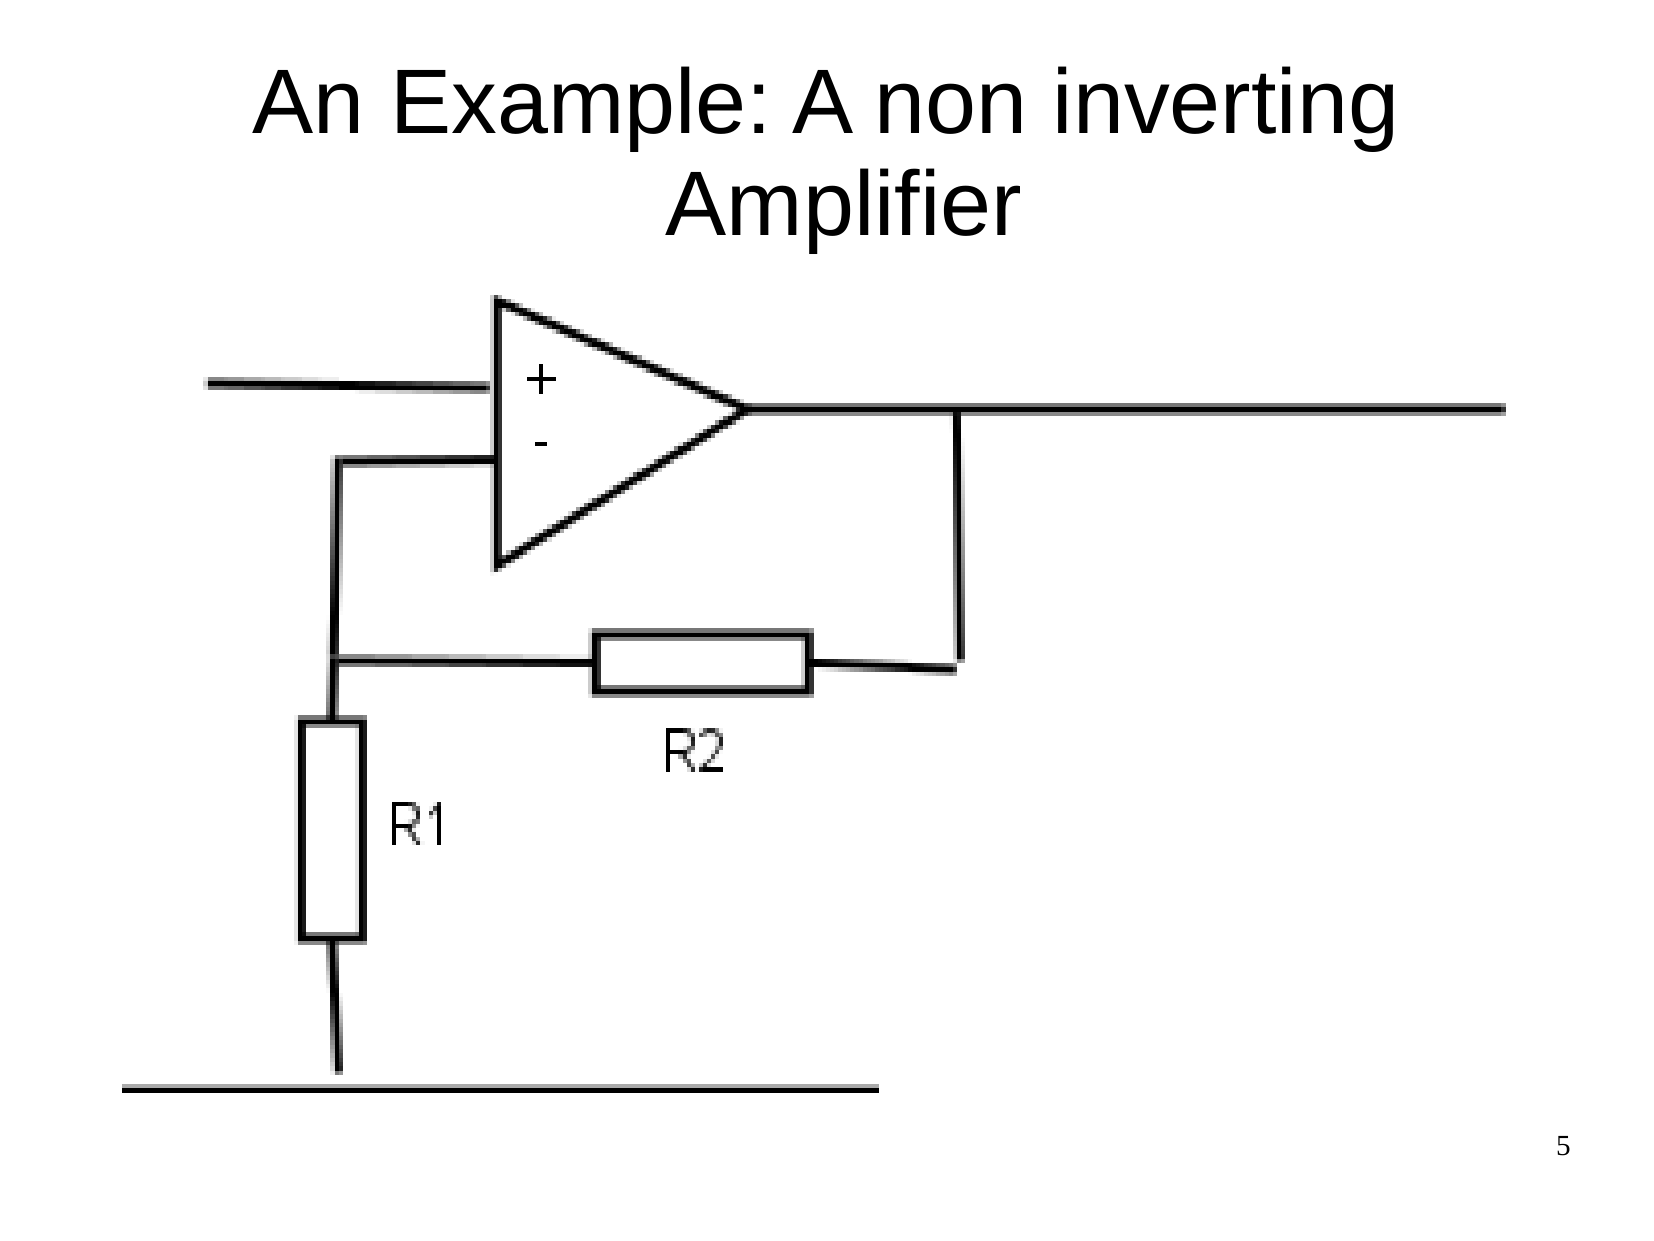

# An Example: A non inverting Amplifier
5